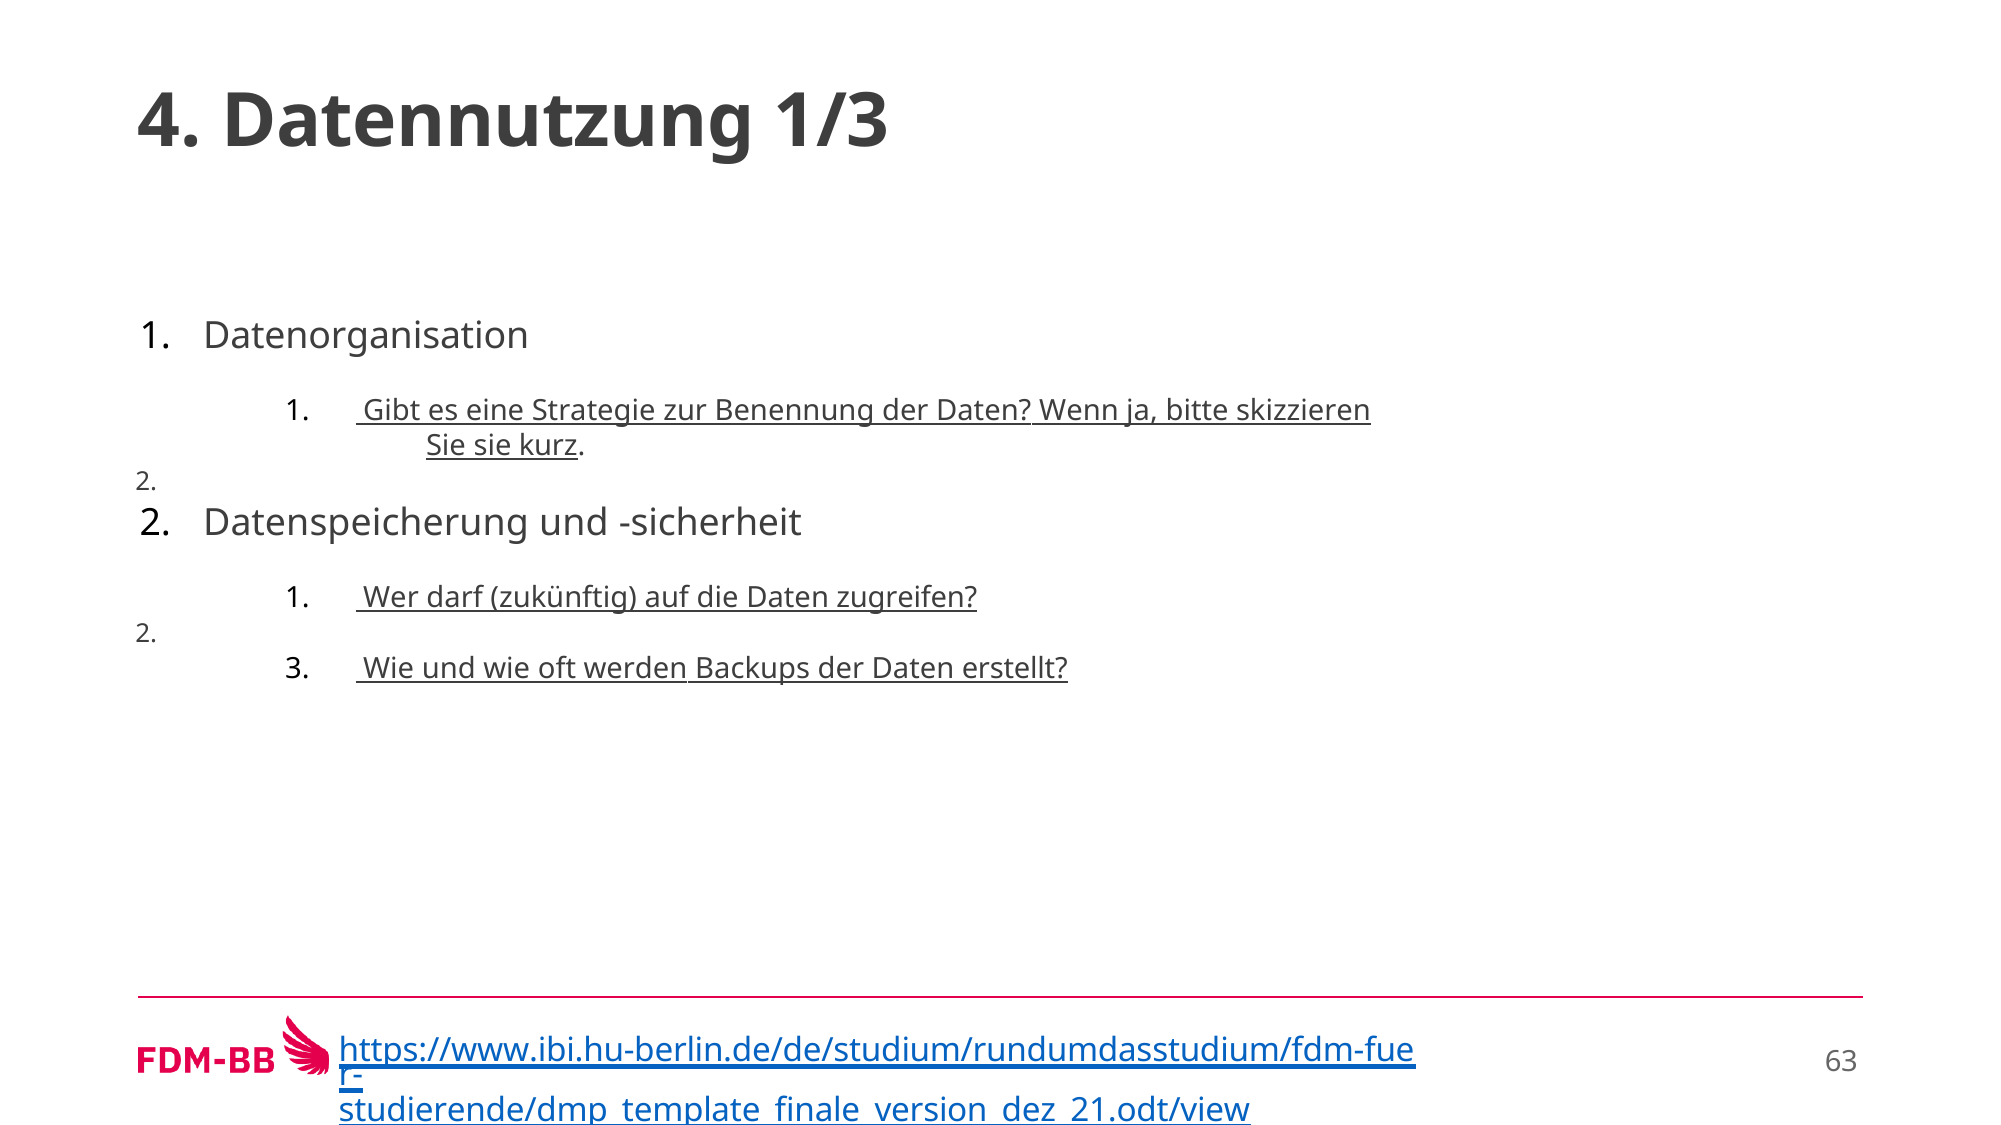

# 4. Datennutzung 1/3
Datenorganisation
 Gibt es eine Strategie zur Benennung der Daten? Wenn ja, bitte skizzieren Sie sie kurz.
Datenspeicherung und -sicherheit
 Wer darf (zukünftig) auf die Daten zugreifen?
 Wie und wie oft werden Backups der Daten erstellt?
https://www.ibi.hu-berlin.de/de/studium/rundumdasstudium/fdm-fuer-studierende/dmp_template_finale_version_dez_21.odt/view
63